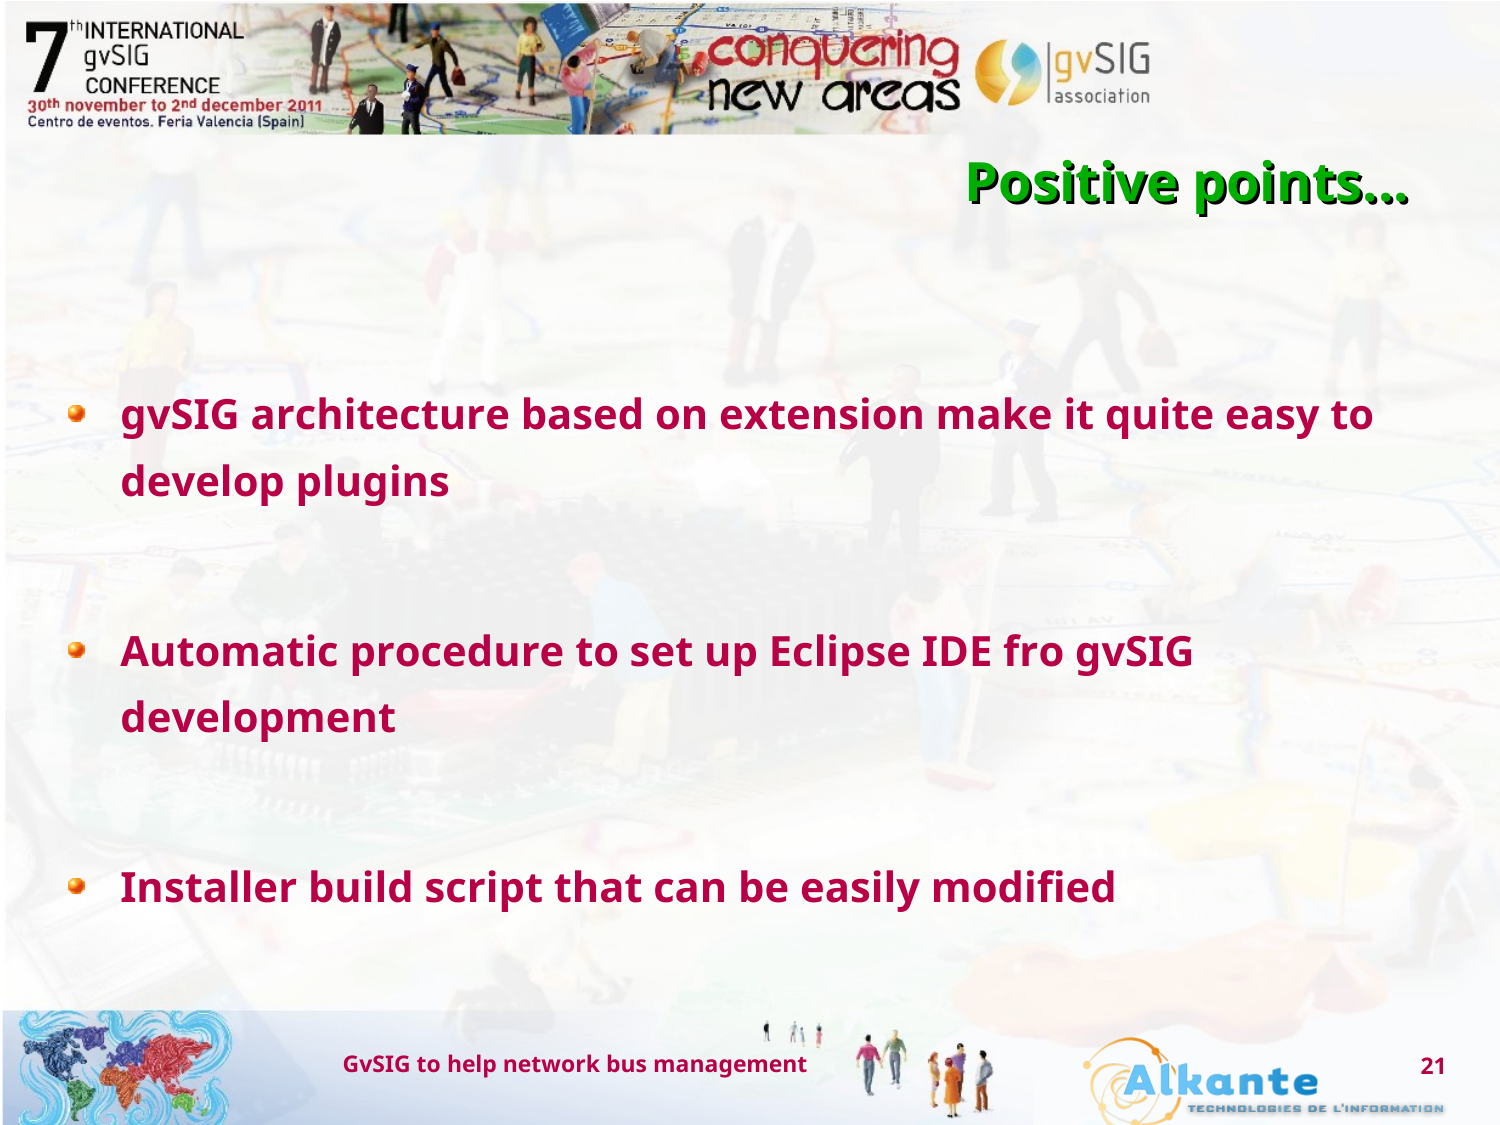

# Positive points...
gvSIG architecture based on extension make it quite easy to develop plugins
Automatic procedure to set up Eclipse IDE fro gvSIG development
Installer build script that can be easily modified
GvSIG to help network bus management
21